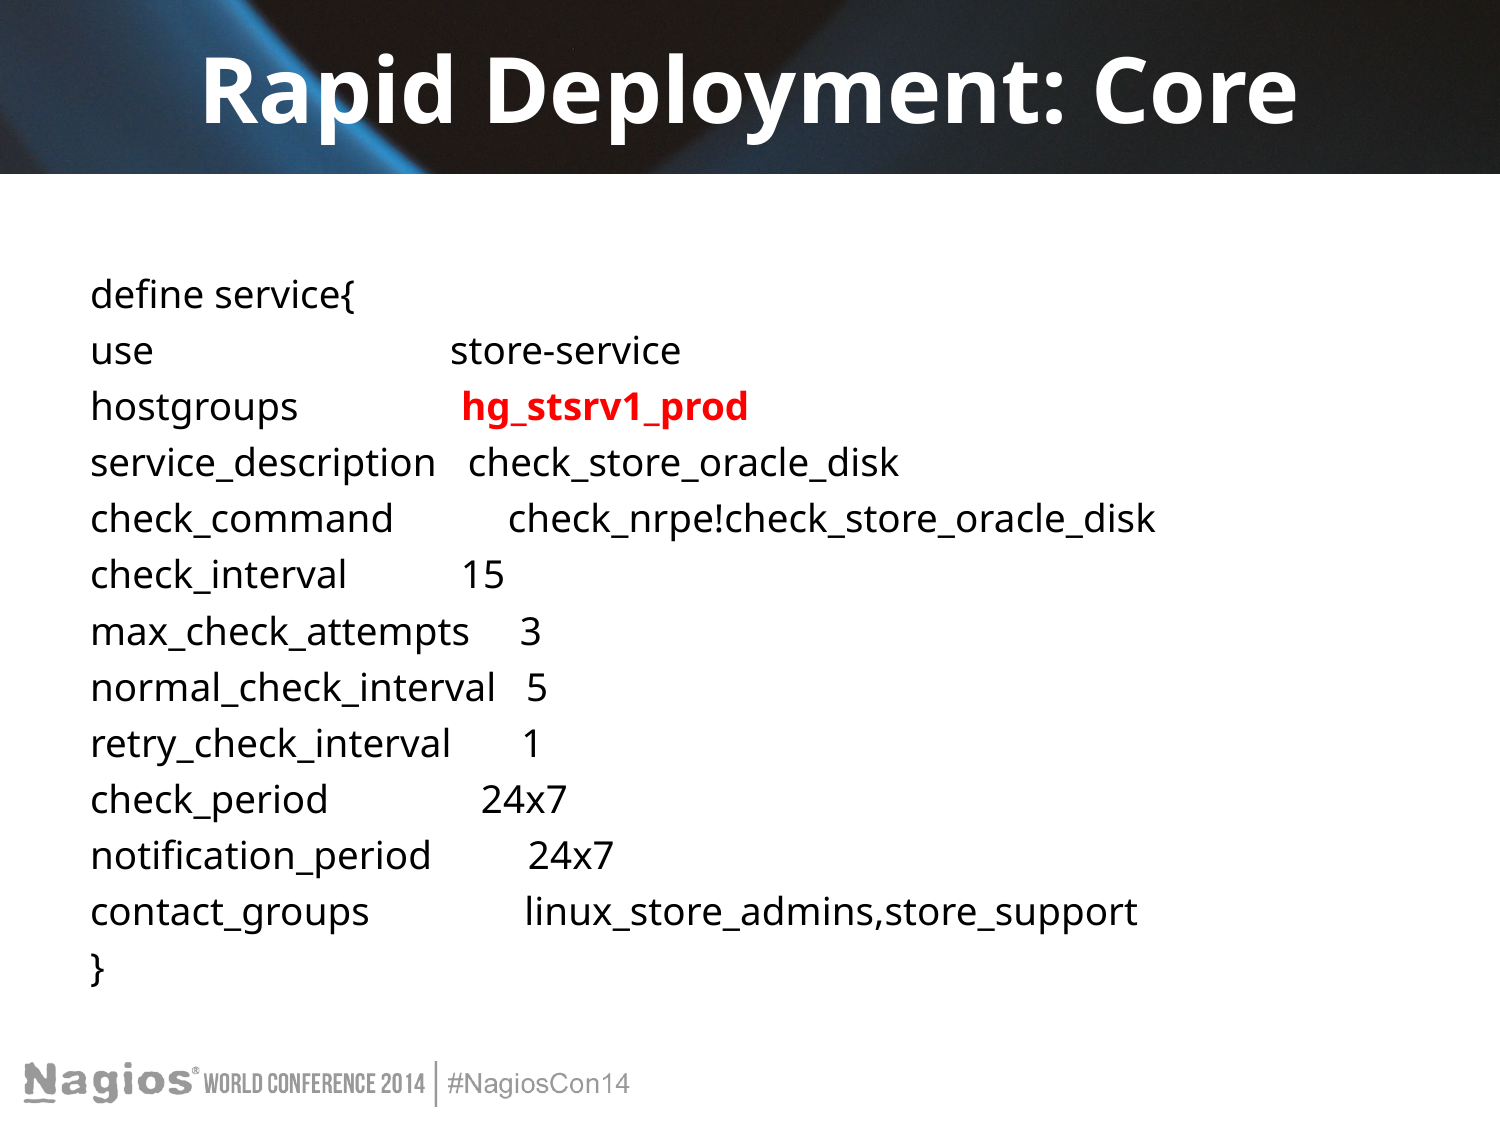

# Rapid Deployment: Core
define service{
use												 					 store-service
hostgroups					 hg_stsrv1_prod
service_description	 check_store_oracle_disk
check_command			 check_nrpe!check_store_oracle_disk
check_interval				 15
max_check_attempts 3
normal_check_interval 5
retry_check_interval 1
check_period				 24x7
notification_period			 24x7
contact_groups				 linux_store_admins,store_support
}